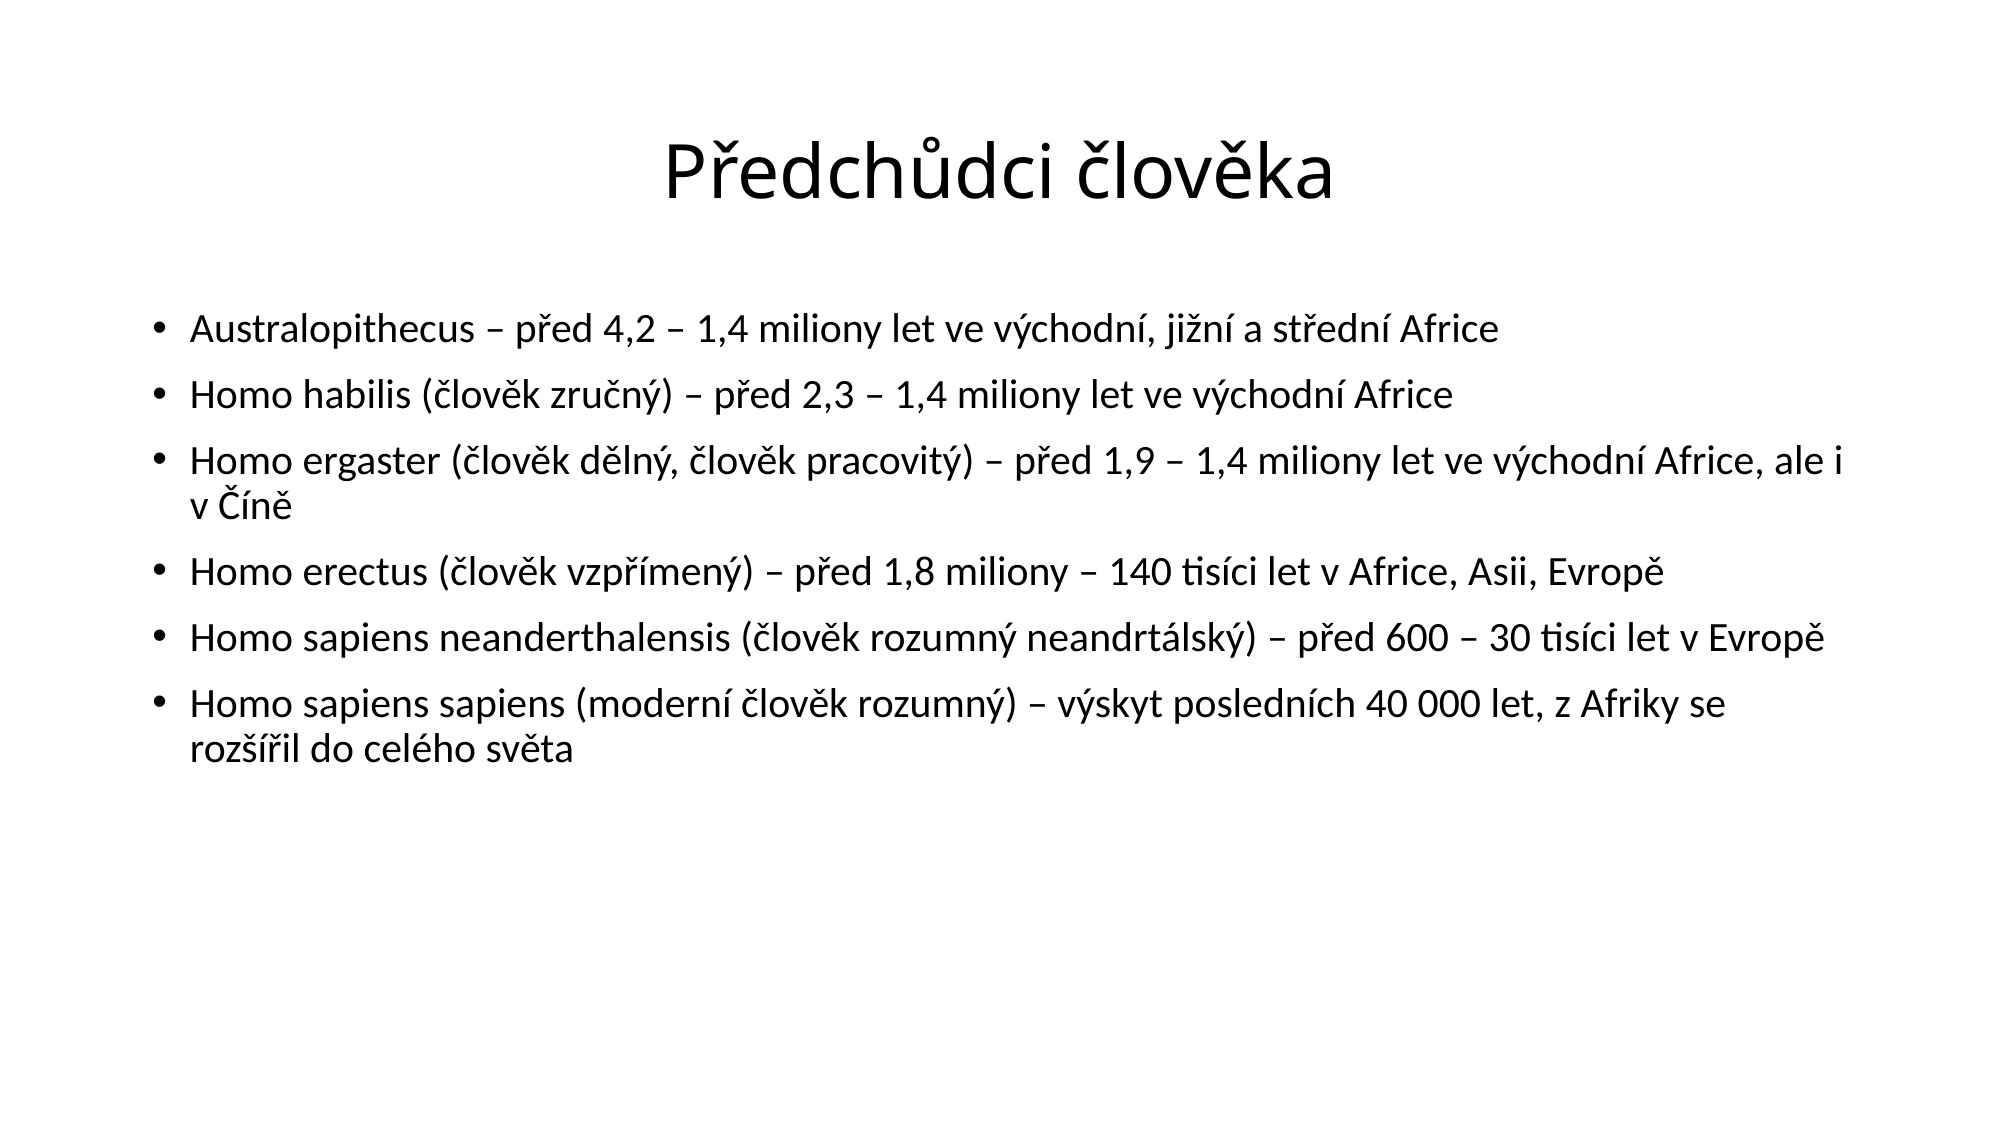

# Předchůdci člověka
Australopithecus – před 4,2 – 1,4 miliony let ve východní, jižní a střední Africe
Homo habilis (člověk zručný) – před 2,3 – 1,4 miliony let ve východní Africe
Homo ergaster (člověk dělný, člověk pracovitý) – před 1,9 – 1,4 miliony let ve východní Africe, ale i v Číně
Homo erectus (člověk vzpřímený) – před 1,8 miliony – 140 tisíci let v Africe, Asii, Evropě
Homo sapiens neanderthalensis (člověk rozumný neandrtálský) – před 600 – 30 tisíci let v Evropě
Homo sapiens sapiens (moderní člověk rozumný) – výskyt posledních 40 000 let, z Afriky se rozšířil do celého světa